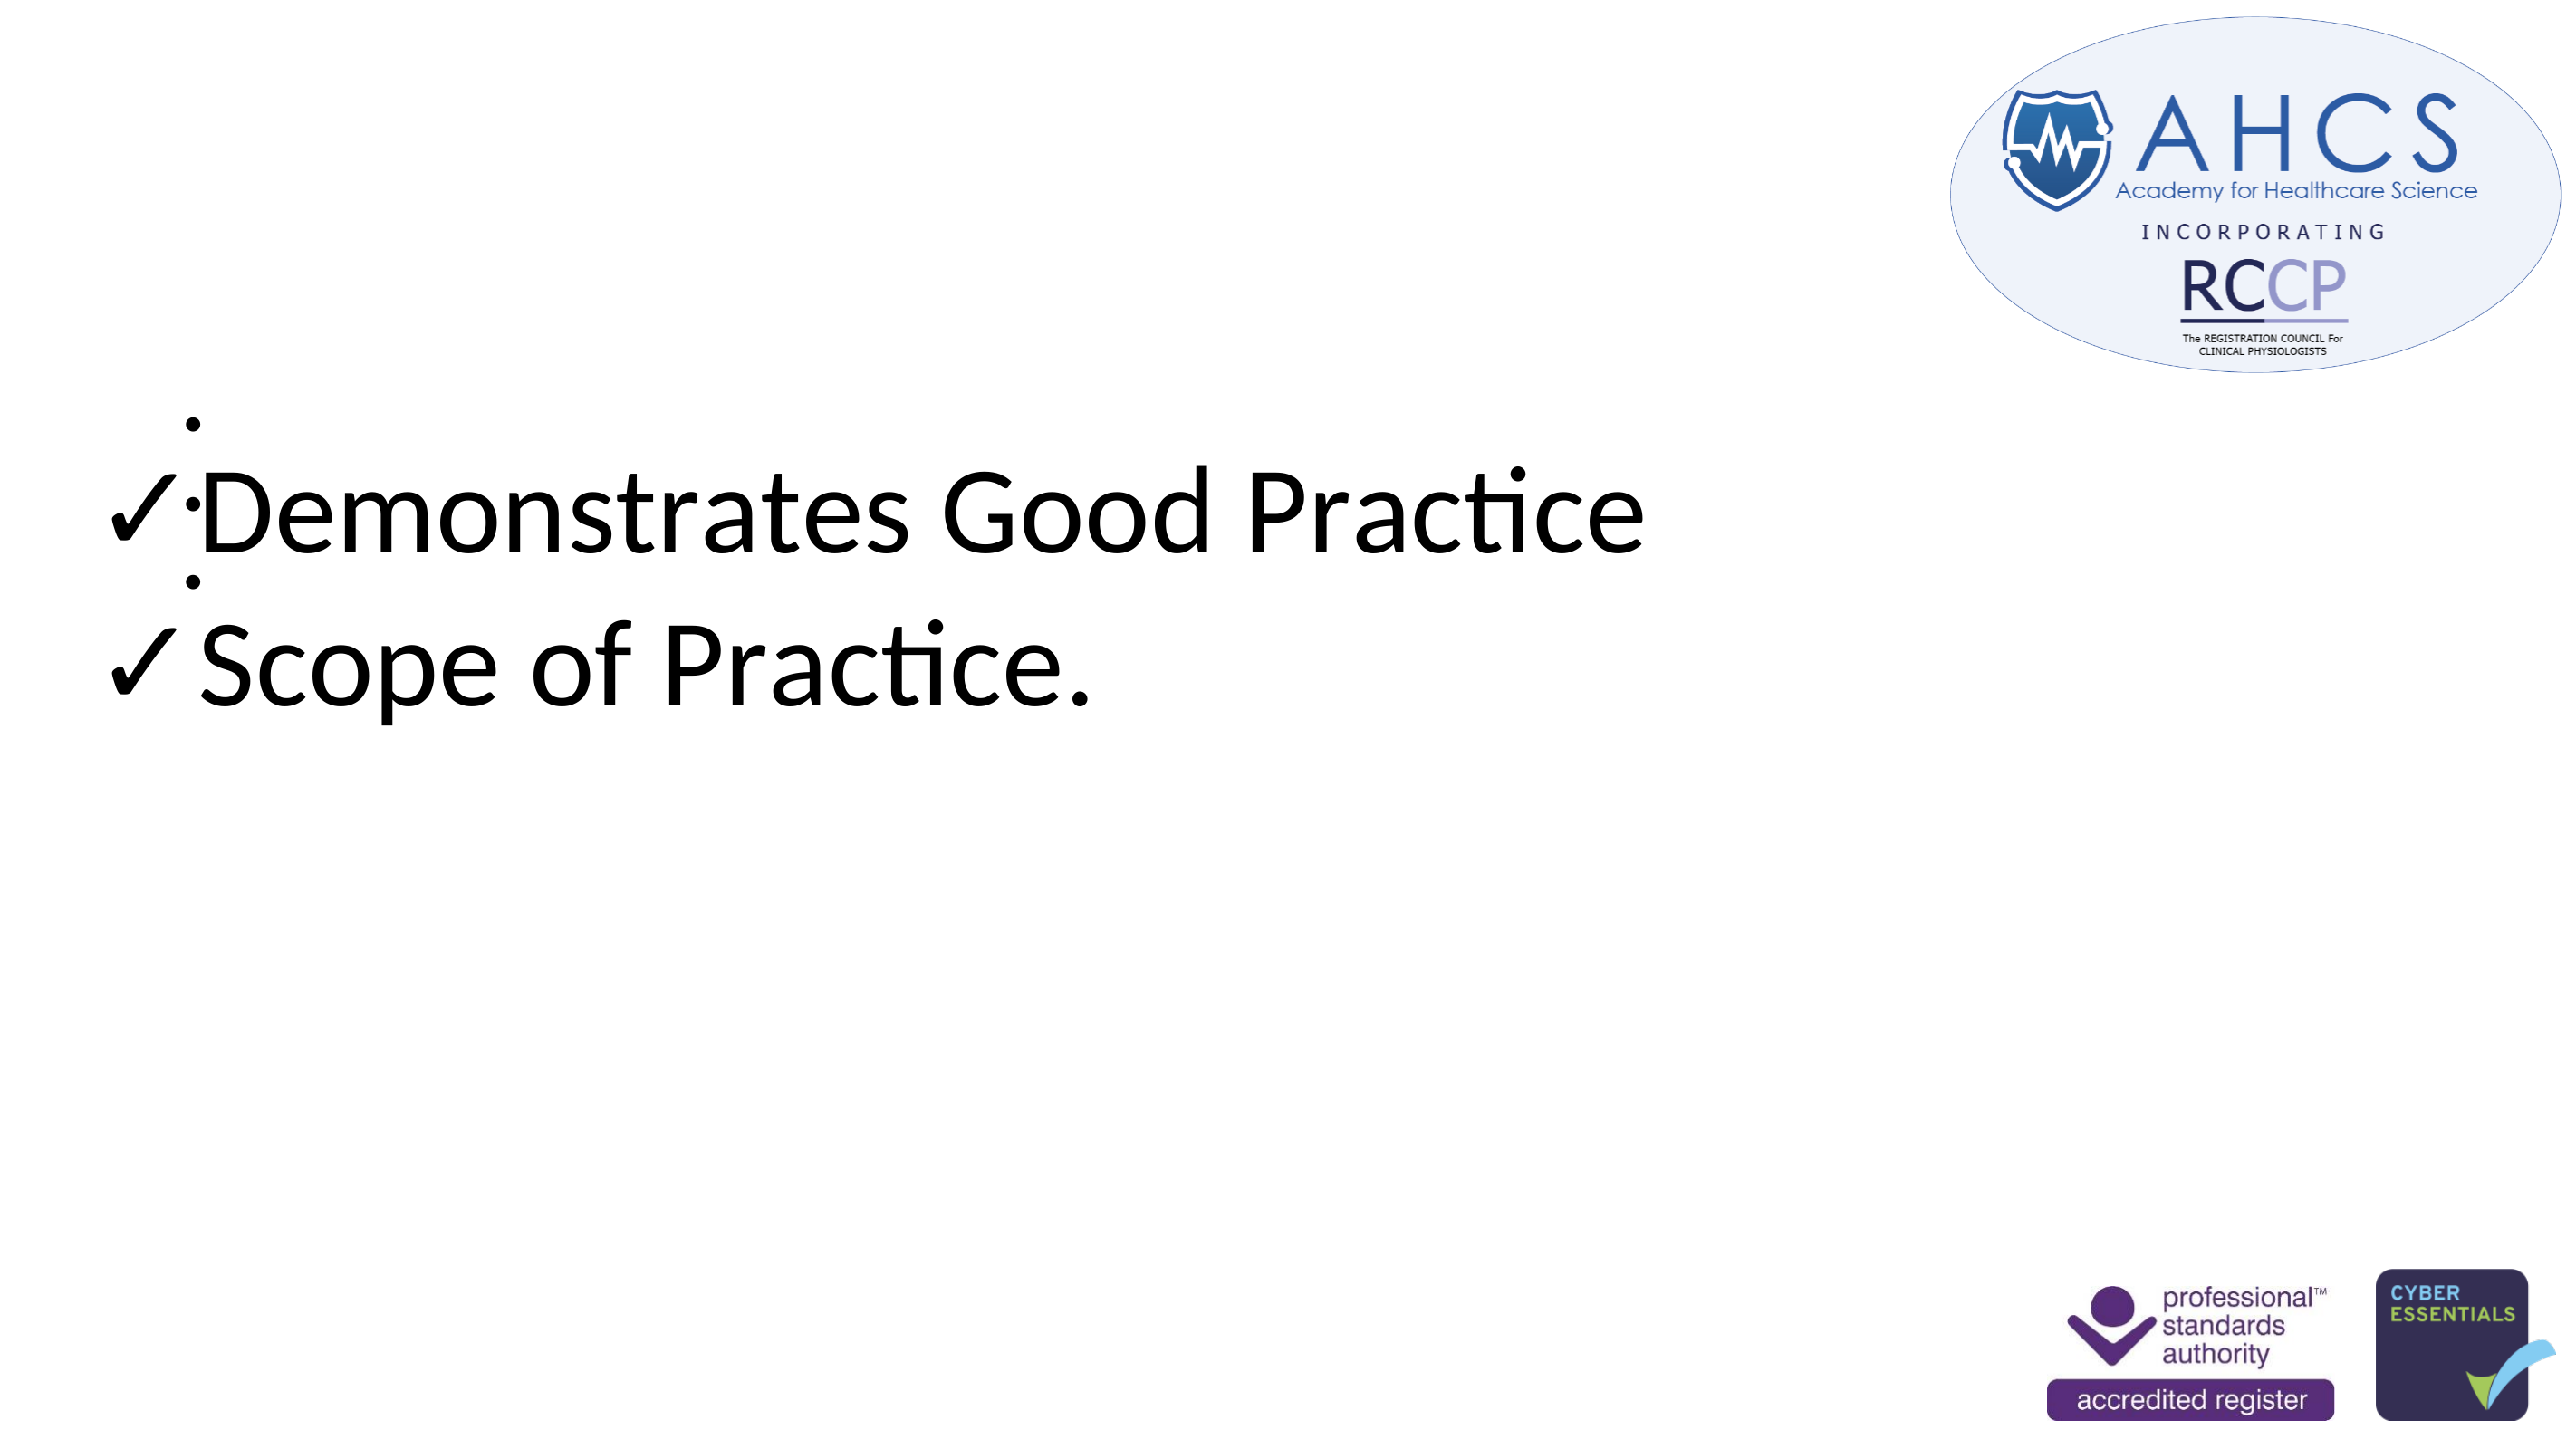

#
Demonstrates Good Practice
Scope of Practice.